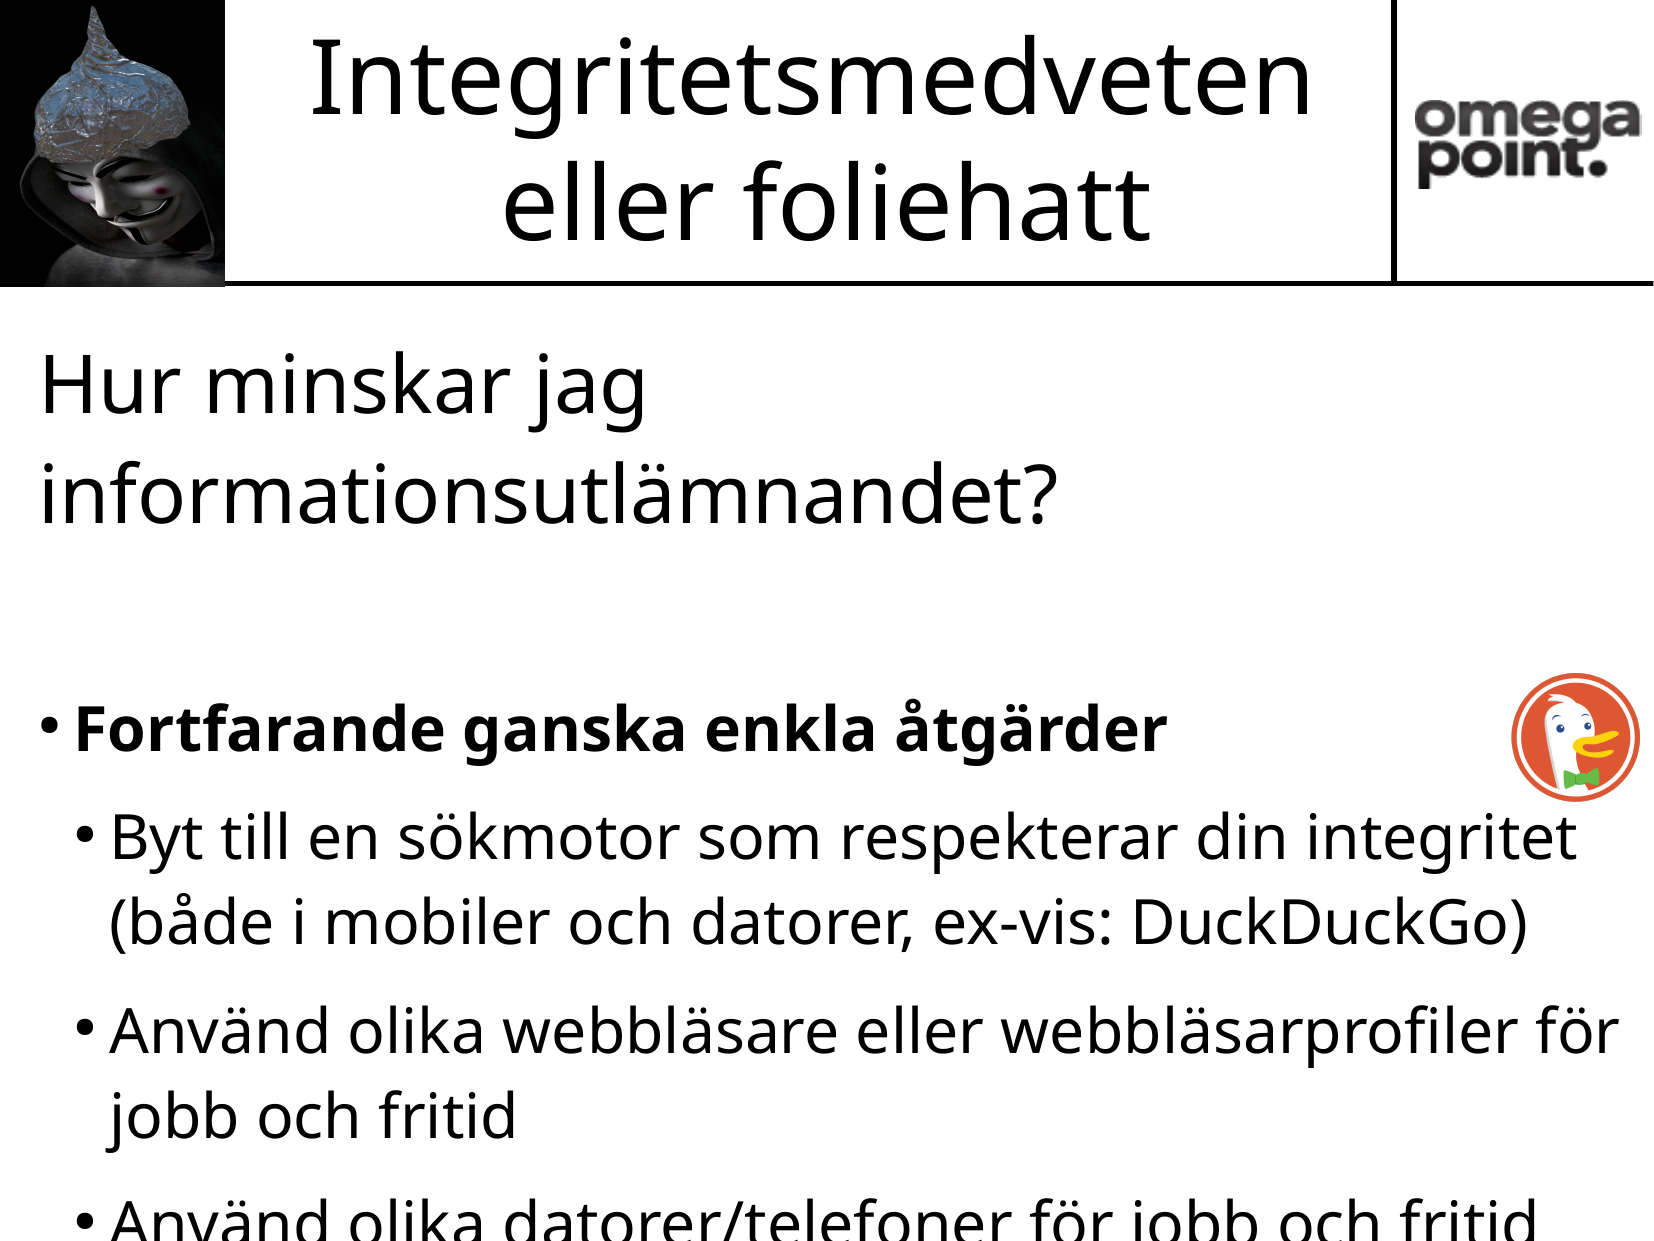

Integritetsmedveten
eller foliehatt
Hur minskar jag informationsutlämnandet?
Fortfarande ganska enkla åtgärder
Byt till en sökmotor som respekterar din integritet (både i mobiler och datorer, ex-vis: DuckDuckGo)
Använd olika webbläsare eller webbläsarprofiler för jobb och fritid
Använd olika datorer/telefoner för jobb och fritid